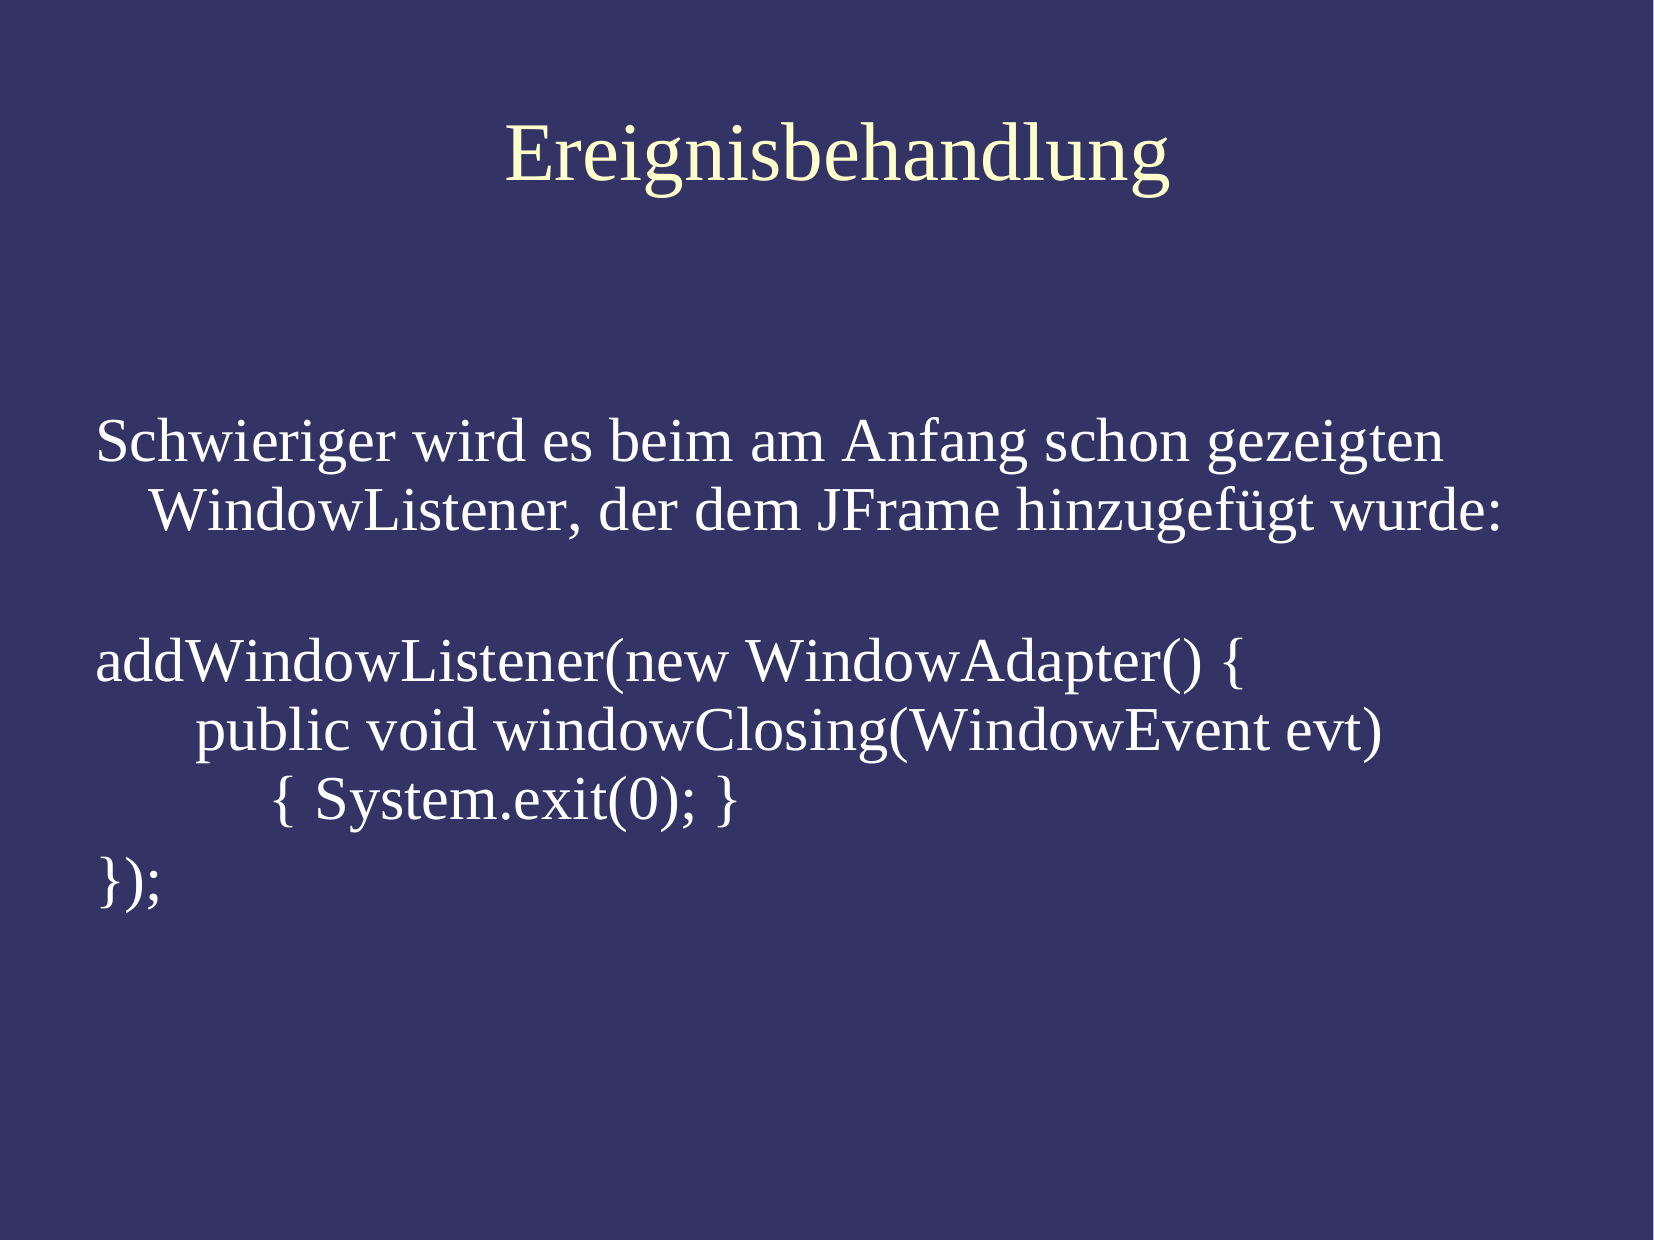

# Ereignisbehandlung
Schwieriger wird es beim am Anfang schon gezeigten WindowListener, der dem JFrame hinzugefügt wurde:
addWindowListener(new WindowAdapter() {
 public void windowClosing(WindowEvent evt) 				 { System.exit(0); }
});